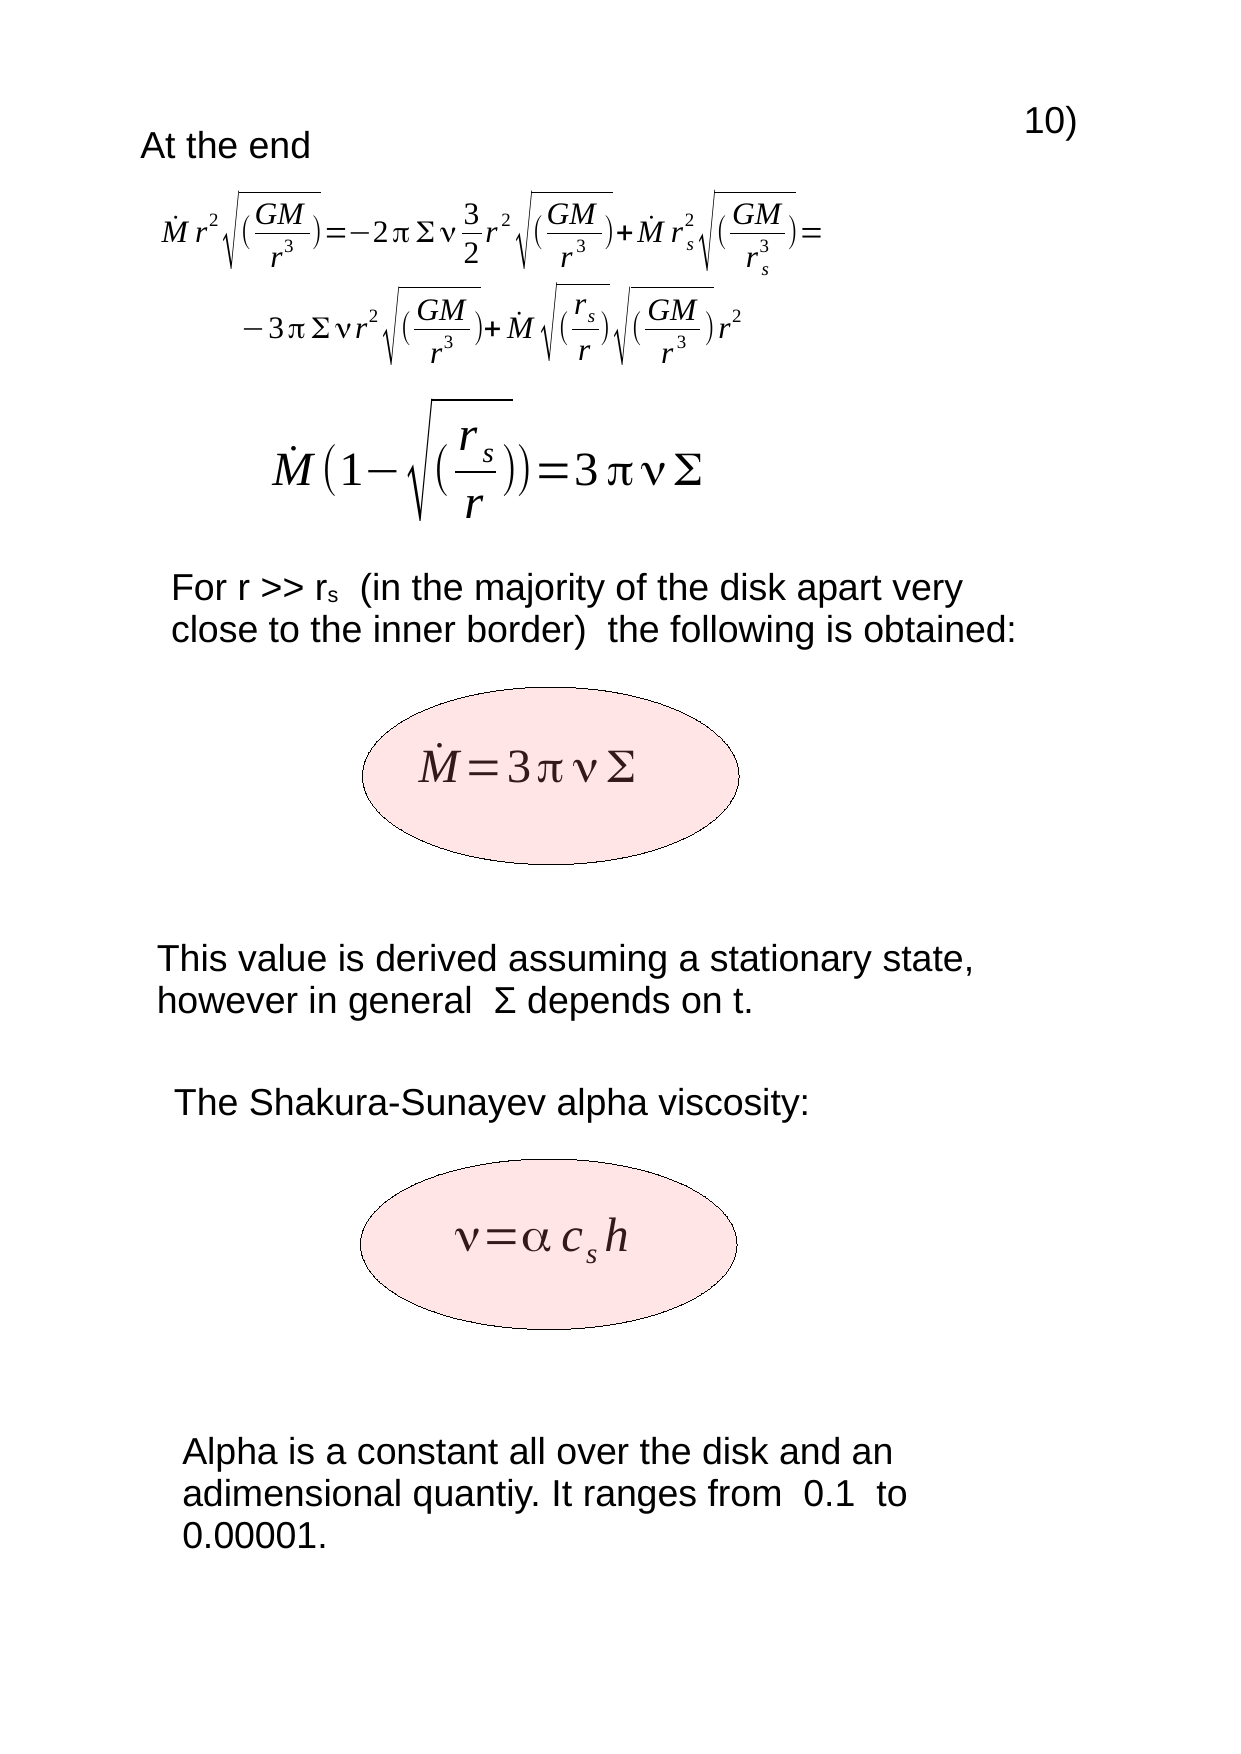

10)
At the end
For r >> rs (in the majority of the disk apart very close to the inner border) the following is obtained:
This value is derived assuming a stationary state, however in general Σ depends on t.
The Shakura-Sunayev alpha viscosity:
Alpha is a constant all over the disk and an adimensional quantiy. It ranges from 0.1 to 0.00001.